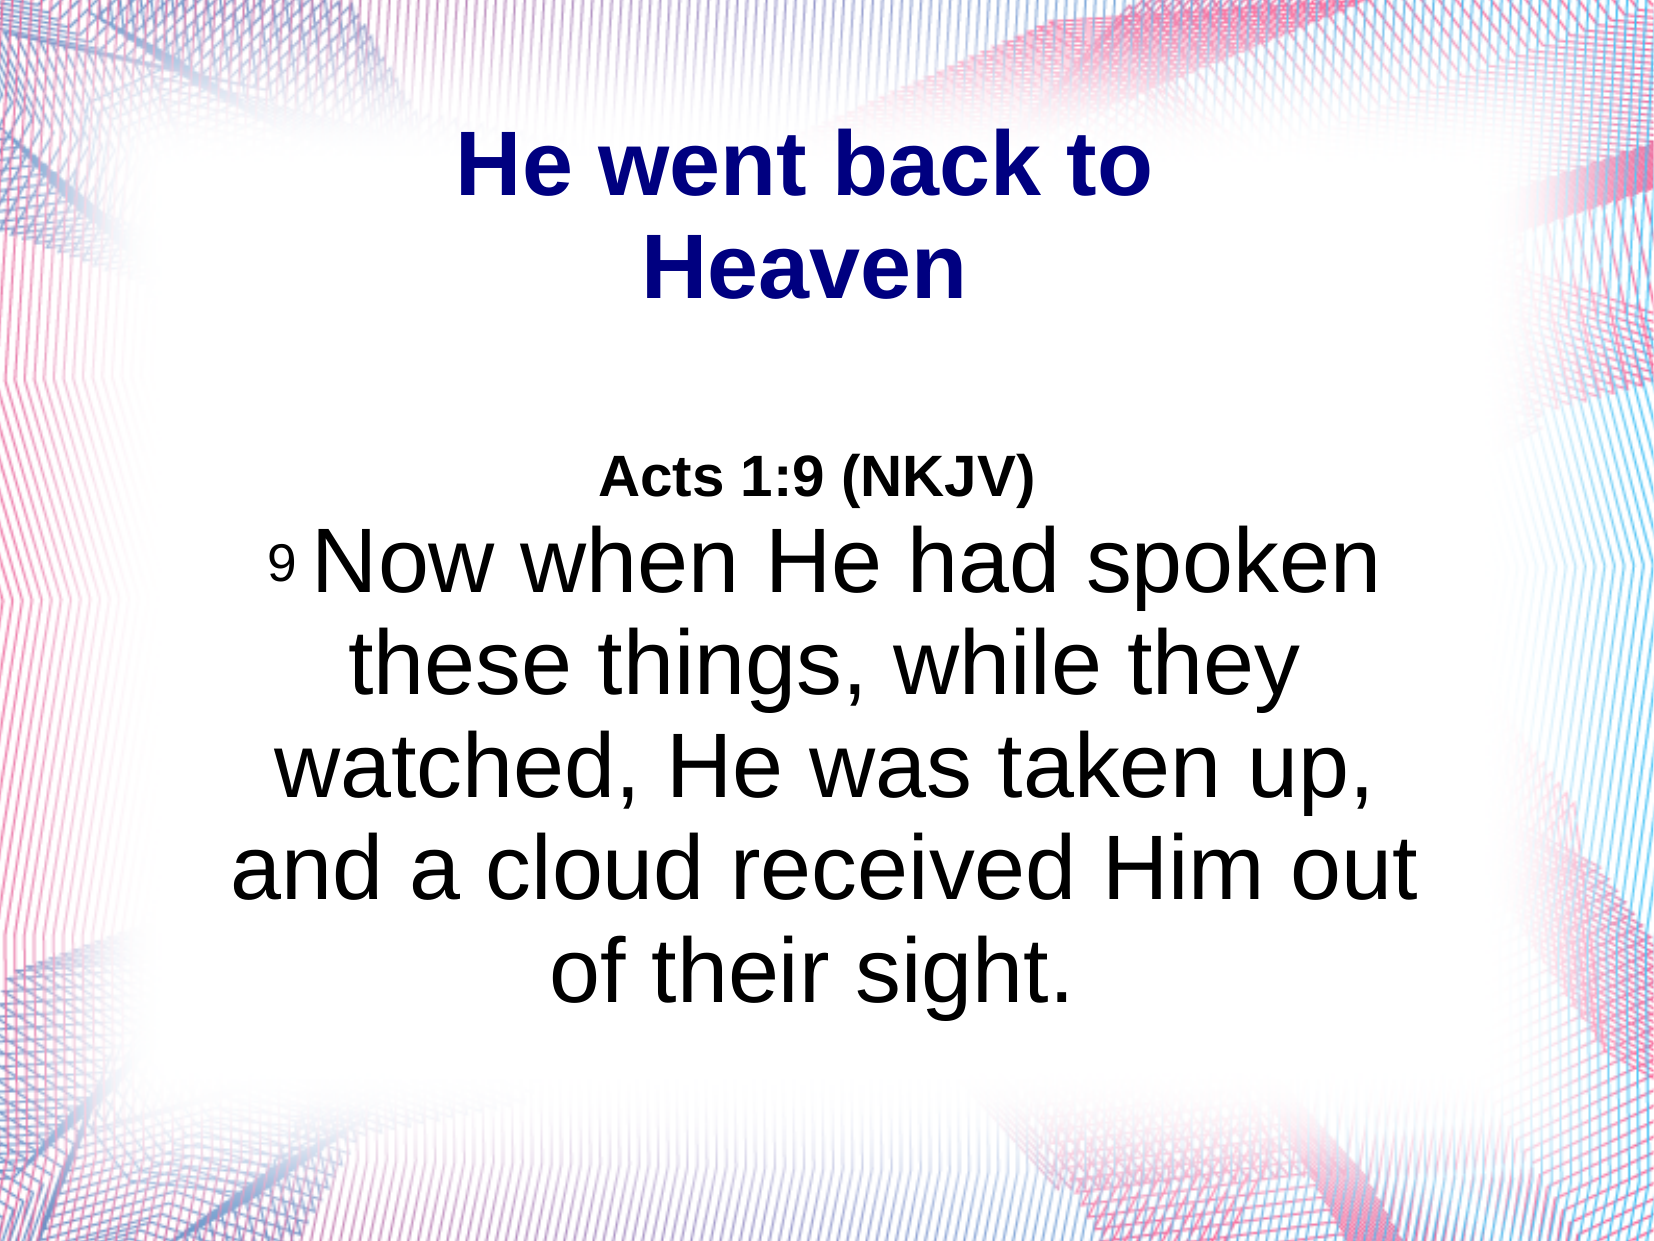

# He went back to Heaven
Acts 1:9 (NKJV)
9 Now when He had spoken these things, while they watched, He was taken up, and a cloud received Him out of their sight.